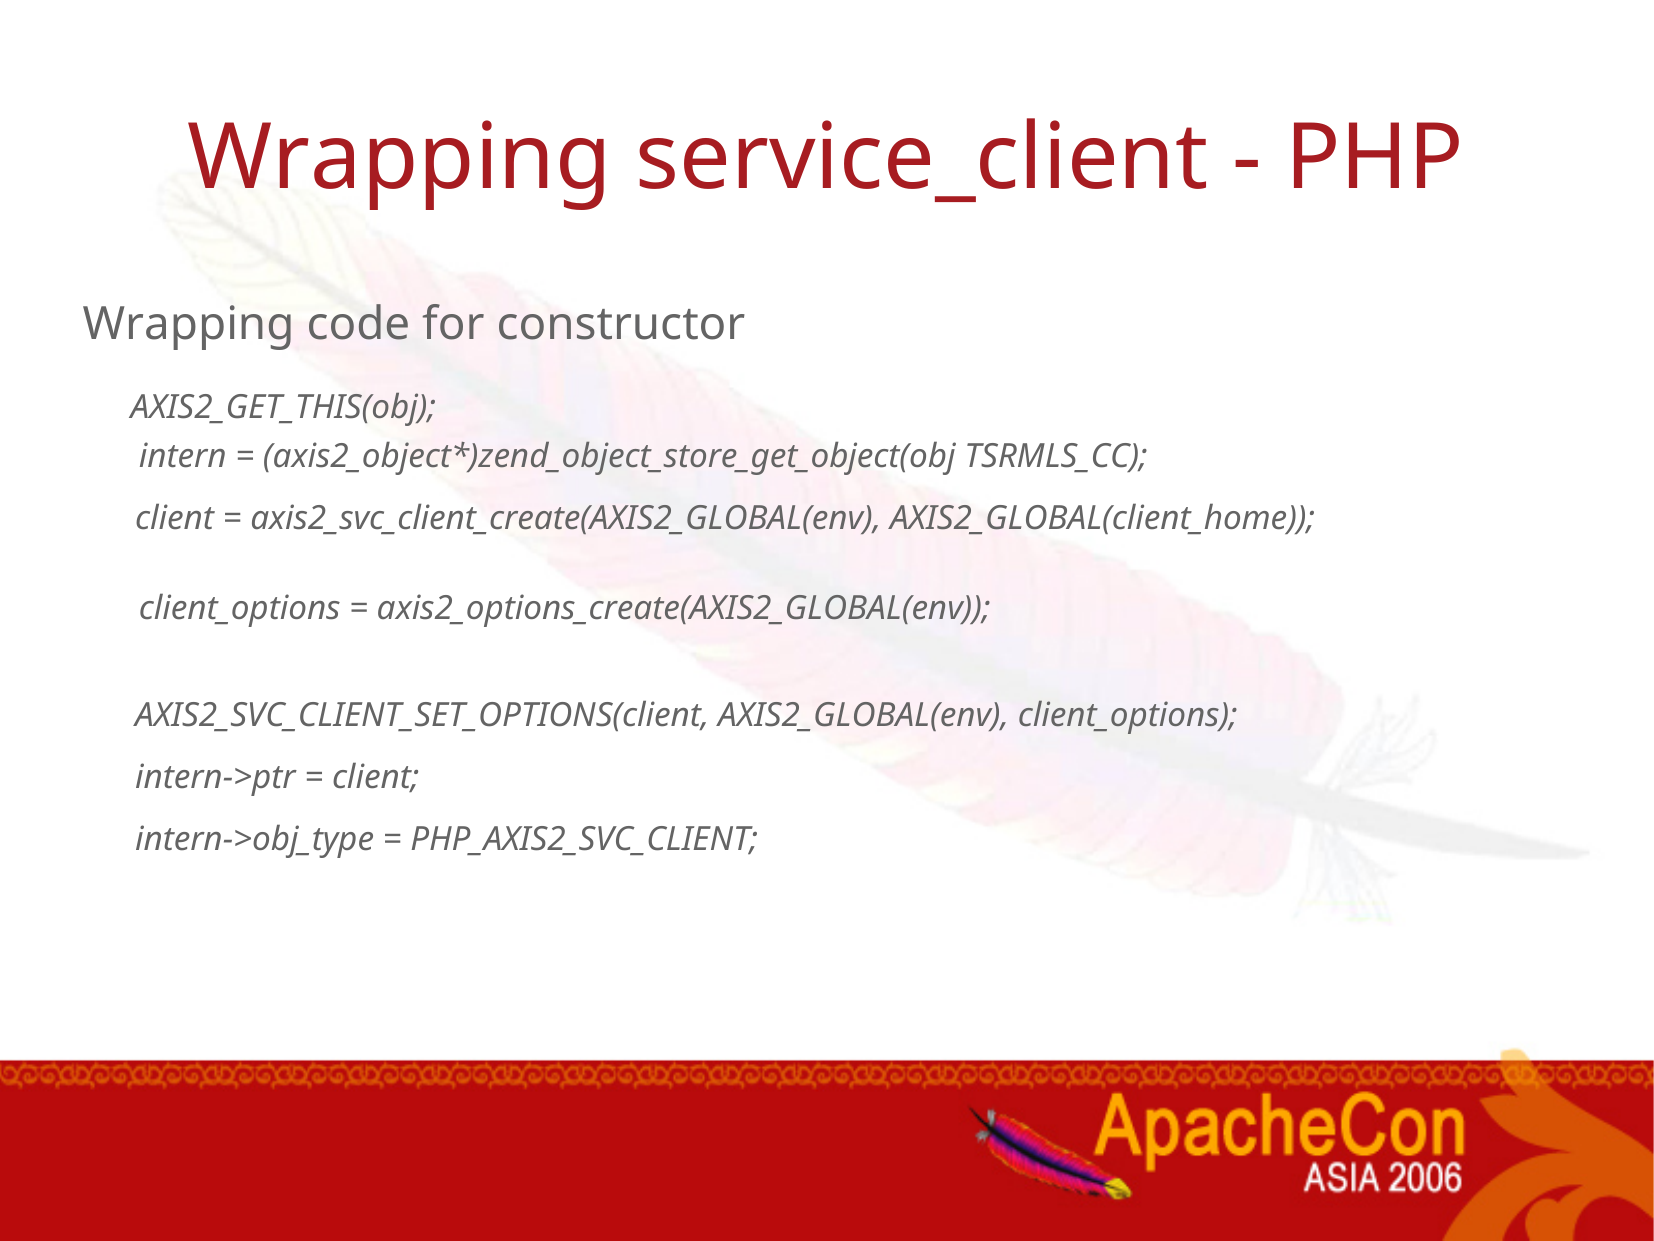

# Wrapping service_client - PHP
Wrapping code for constructor
 AXIS2_GET_THIS(obj);
intern = (axis2_object*)zend_object_store_get_object(obj TSRMLS_CC);
 client = axis2_svc_client_create(AXIS2_GLOBAL(env), AXIS2_GLOBAL(client_home));
client_options = axis2_options_create(AXIS2_GLOBAL(env));
 AXIS2_SVC_CLIENT_SET_OPTIONS(client, AXIS2_GLOBAL(env), client_options);
 intern->ptr = client;
 intern->obj_type = PHP_AXIS2_SVC_CLIENT;